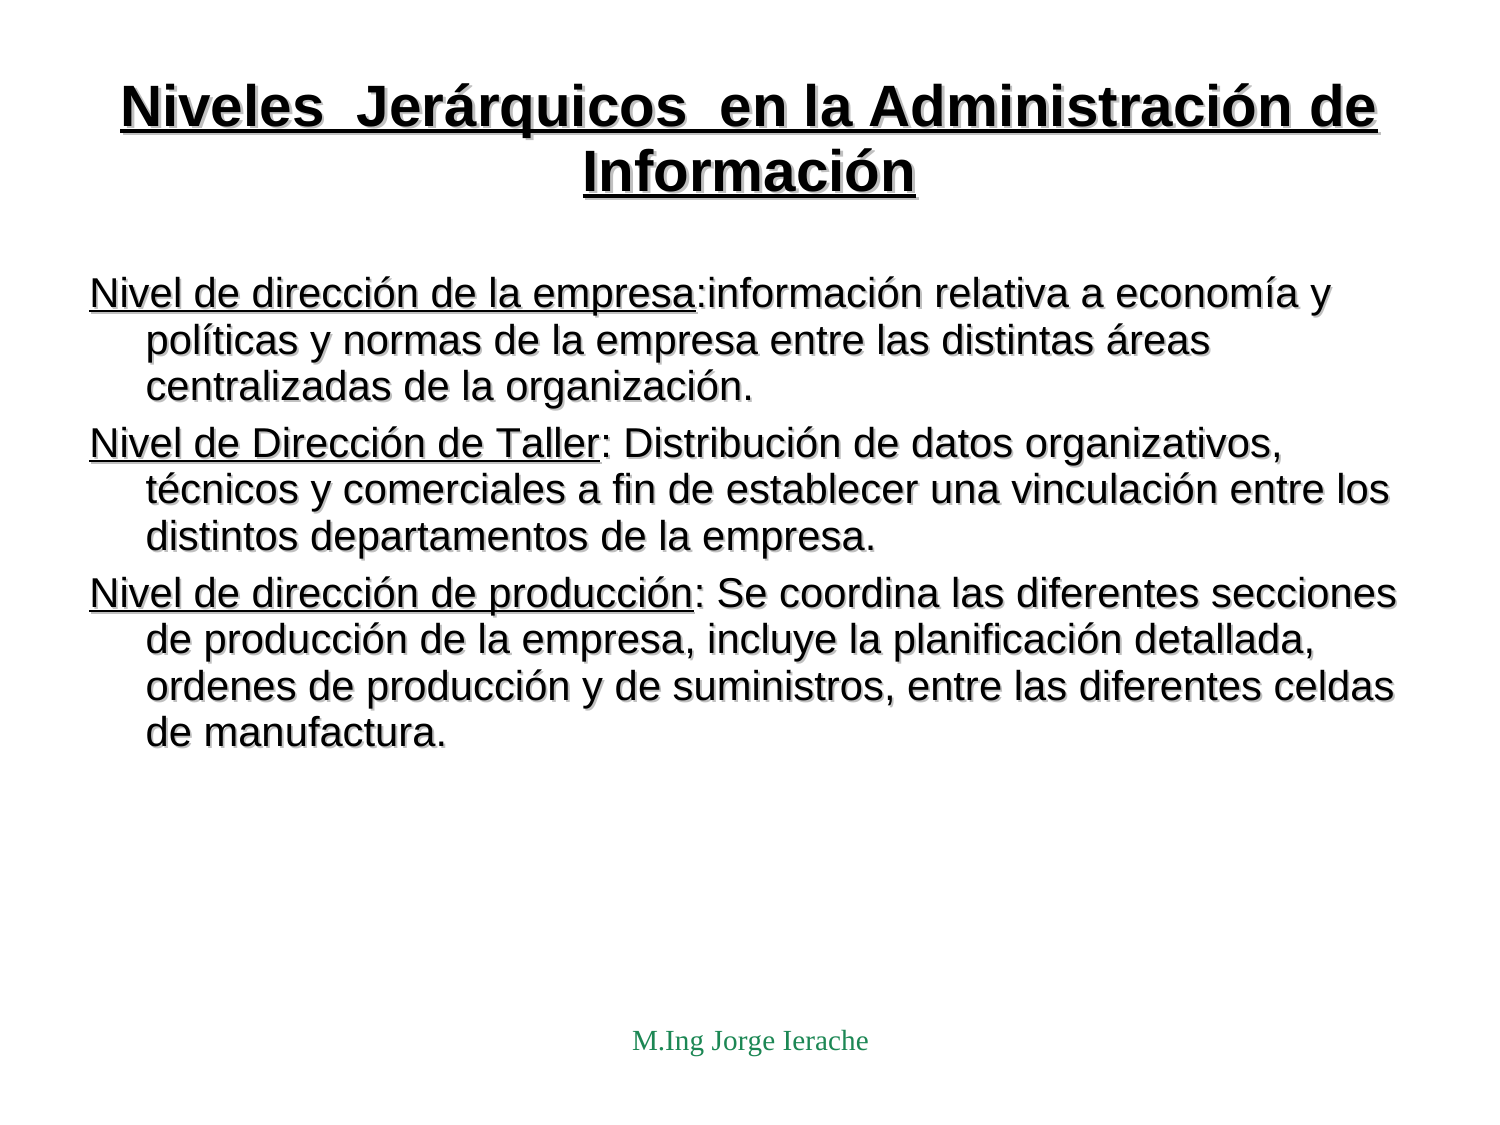

# Niveles Jerárquicos en la Administración de Información
Nivel de dirección de la empresa:información relativa a economía y políticas y normas de la empresa entre las distintas áreas centralizadas de la organización.
Nivel de Dirección de Taller: Distribución de datos organizativos, técnicos y comerciales a fin de establecer una vinculación entre los distintos departamentos de la empresa.
Nivel de dirección de producción: Se coordina las diferentes secciones de producción de la empresa, incluye la planificación detallada, ordenes de producción y de suministros, entre las diferentes celdas de manufactura.
M.Ing Jorge Ierache